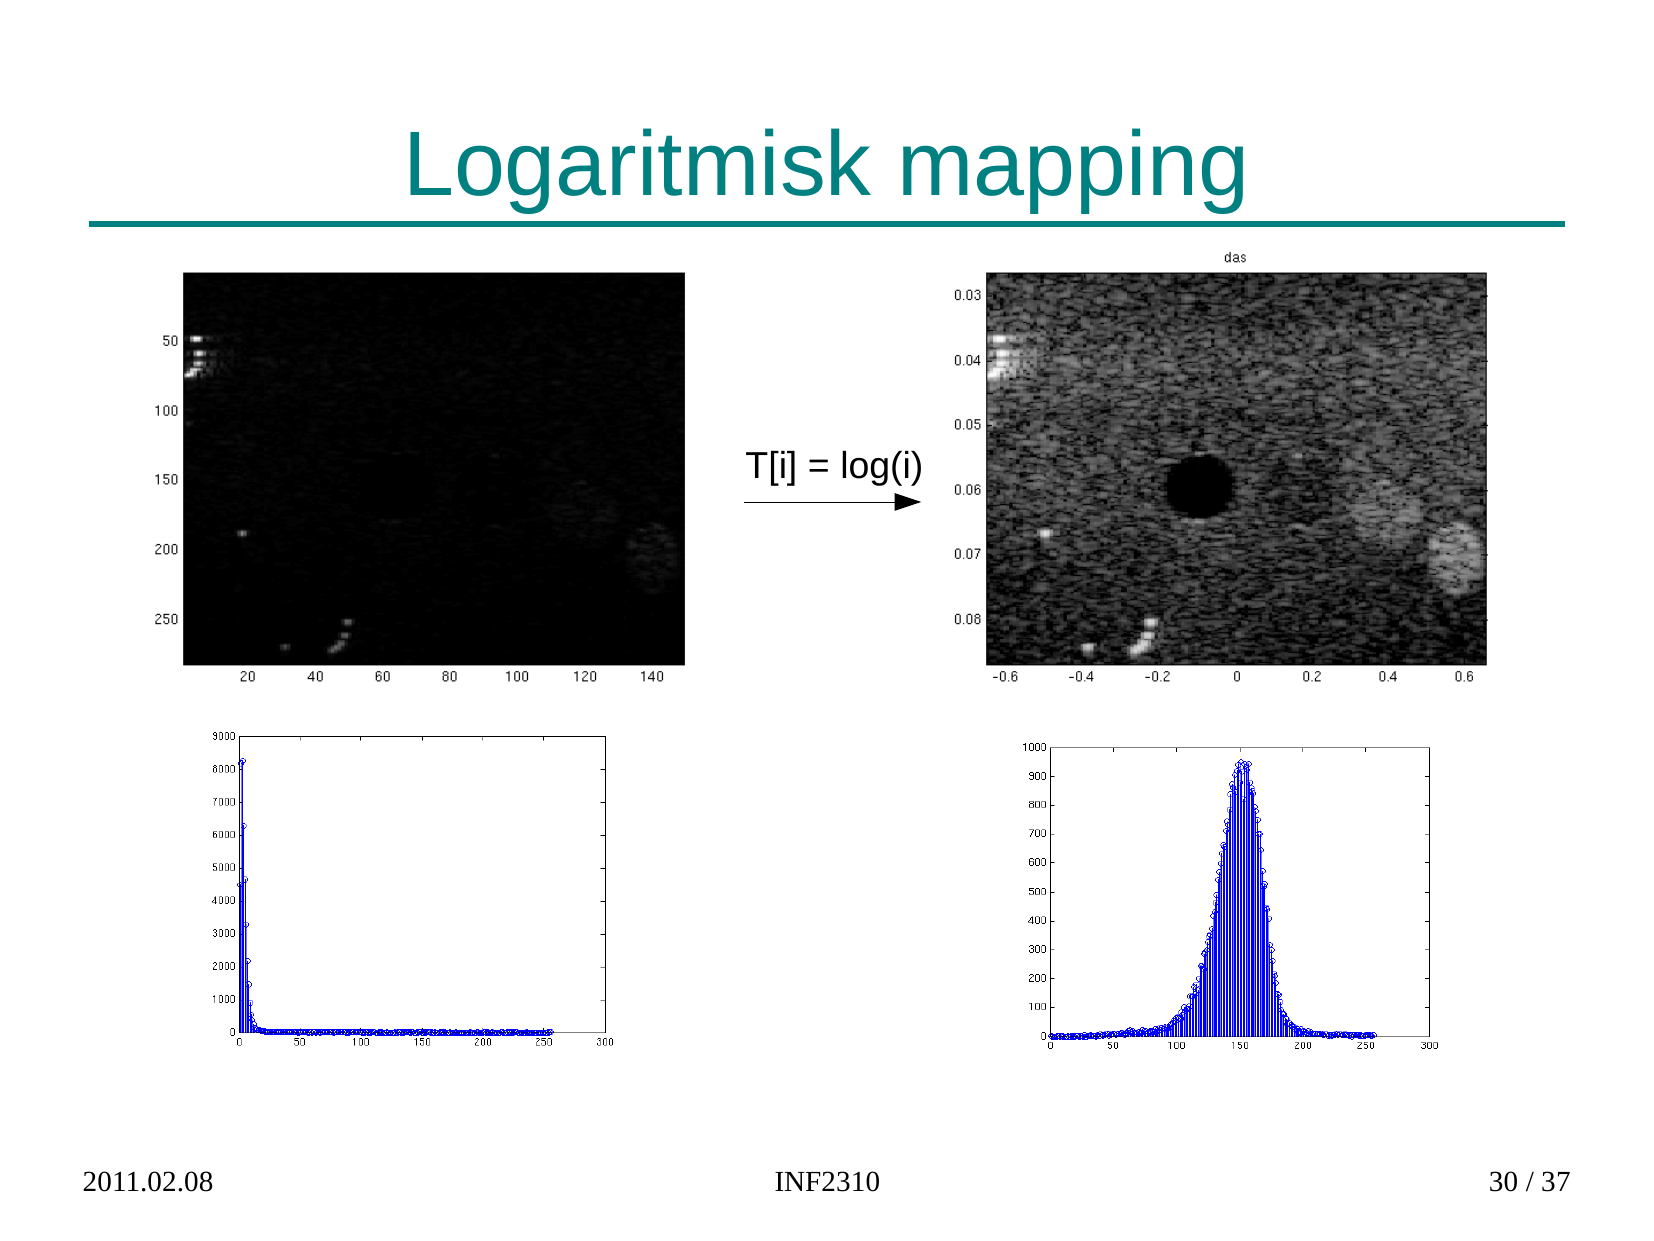

# Logaritmisk mapping
T[i] = log(i)
2011.02.08
INF2310
30